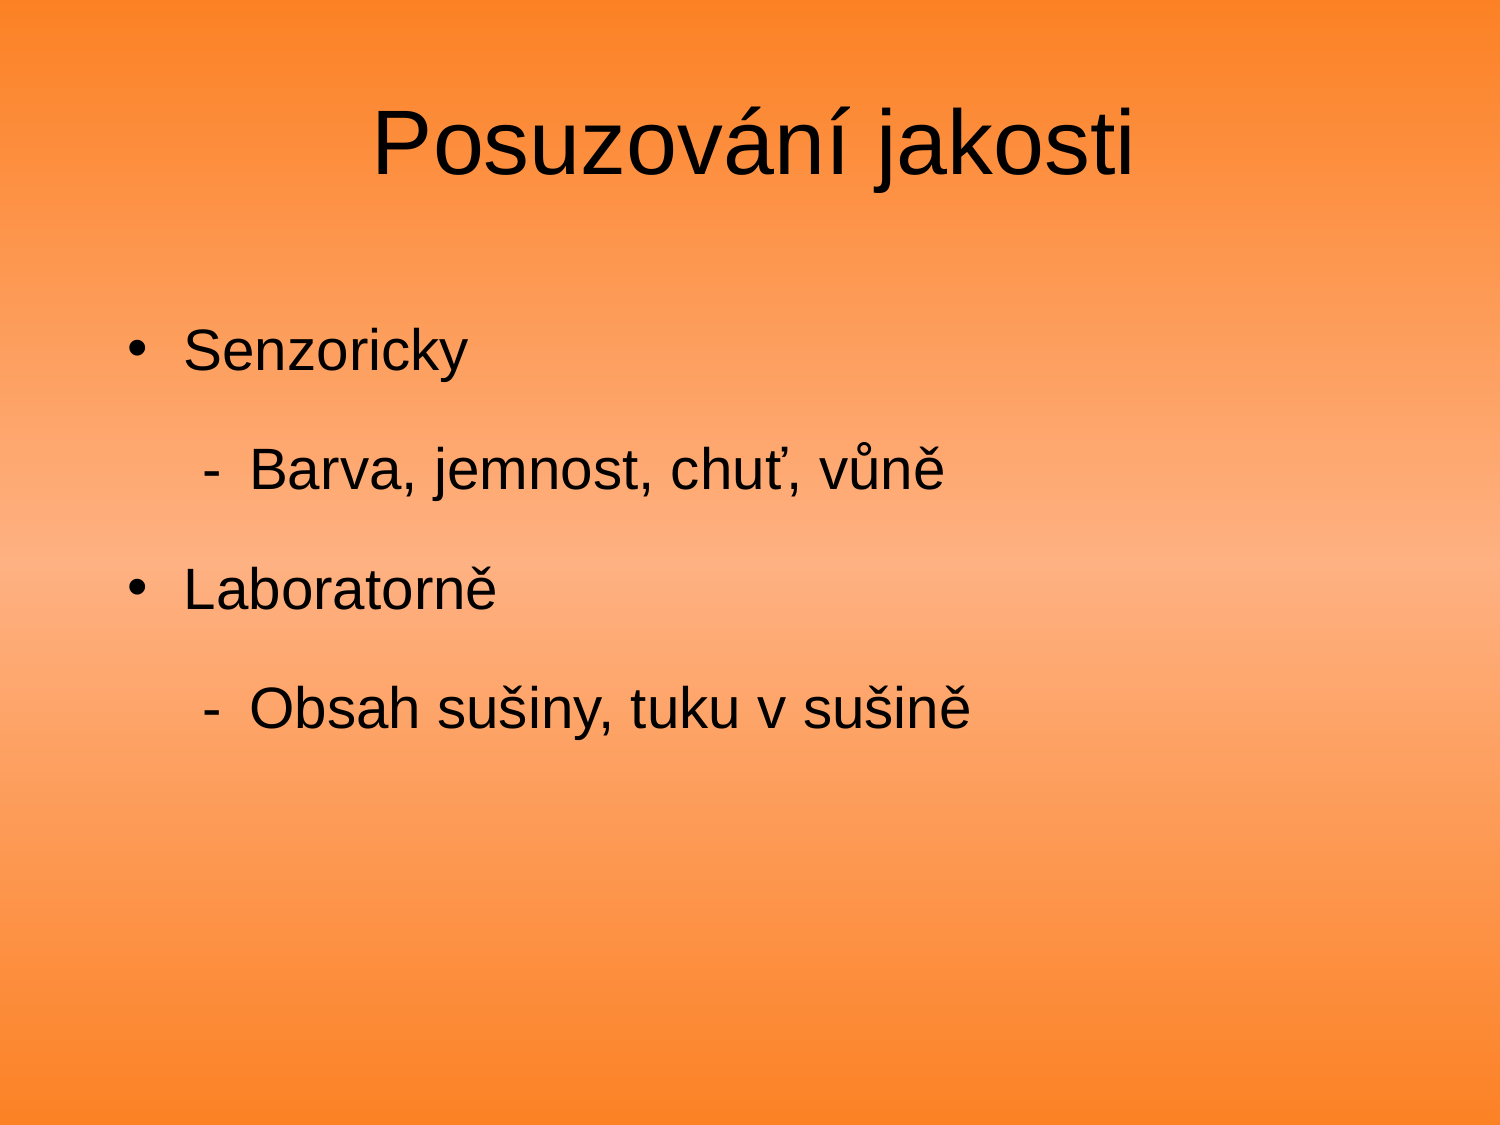

# Posuzování jakosti
Senzoricky
-	Barva, jemnost, chuť, vůně
Laboratorně
-	Obsah sušiny, tuku v sušině